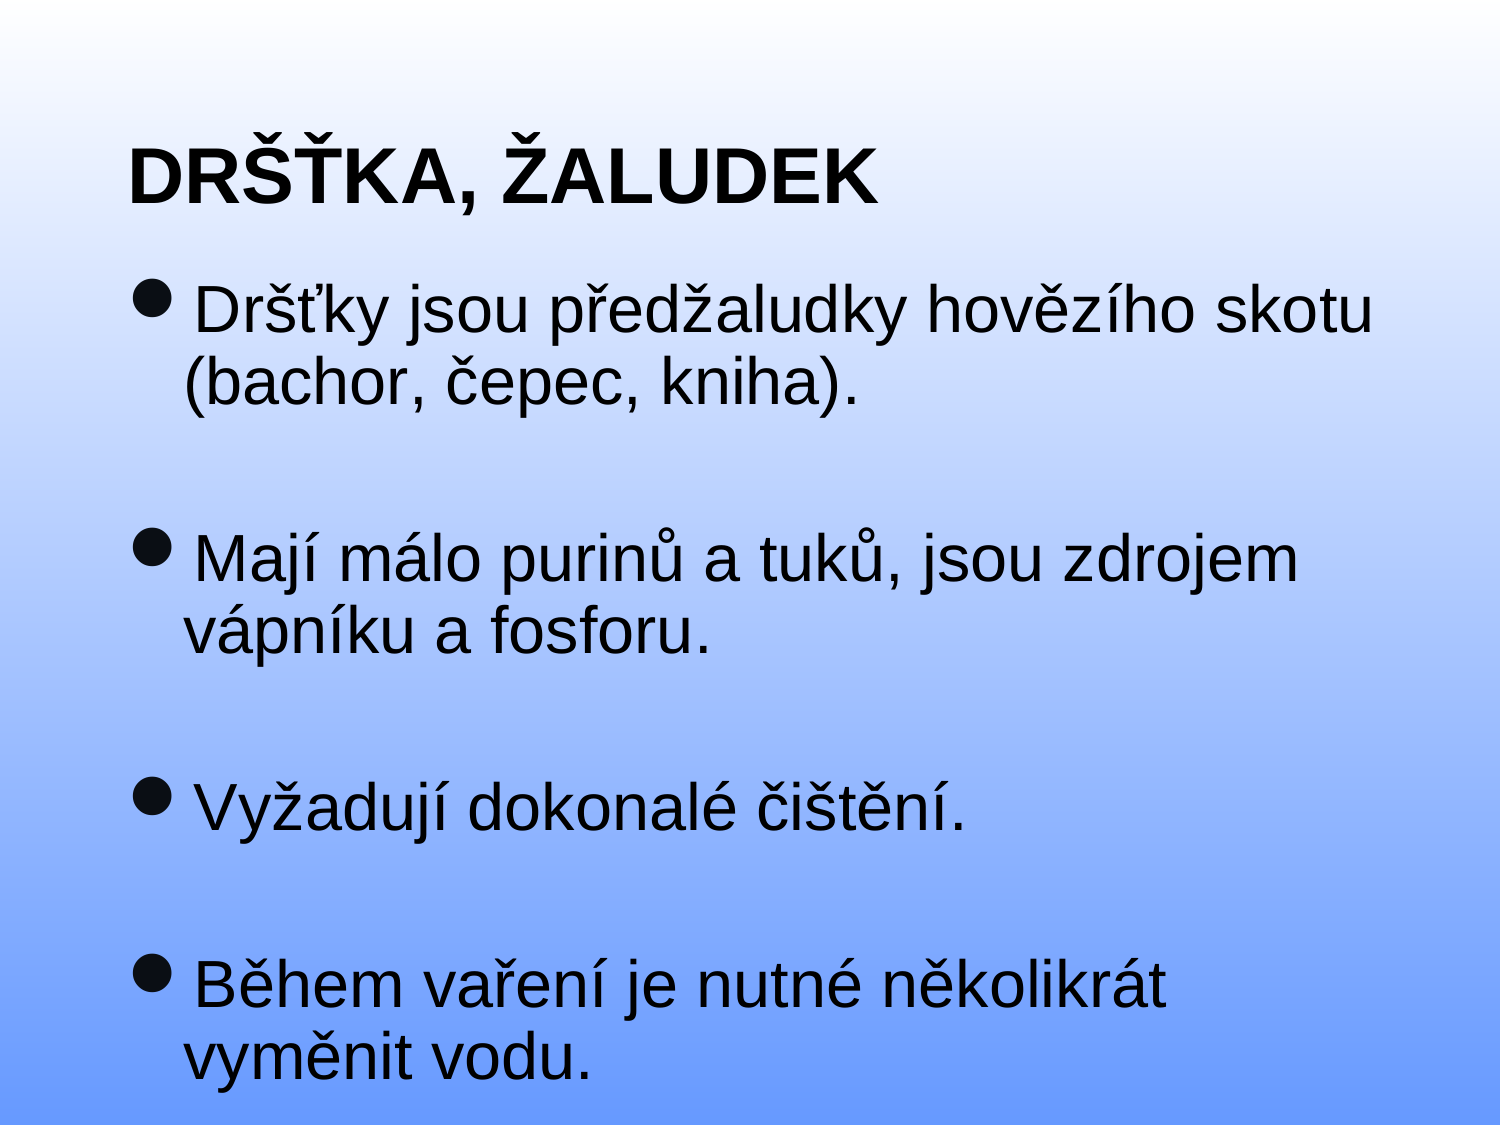

# DRŠŤKA, ŽALUDEK
Dršťky jsou předžaludky hovězího skotu (bachor, čepec, kniha).
Mají málo purinů a tuků, jsou zdrojem vápníku a fosforu.
Vyžadují dokonalé čištění.
Během vaření je nutné několikrát vyměnit vodu.